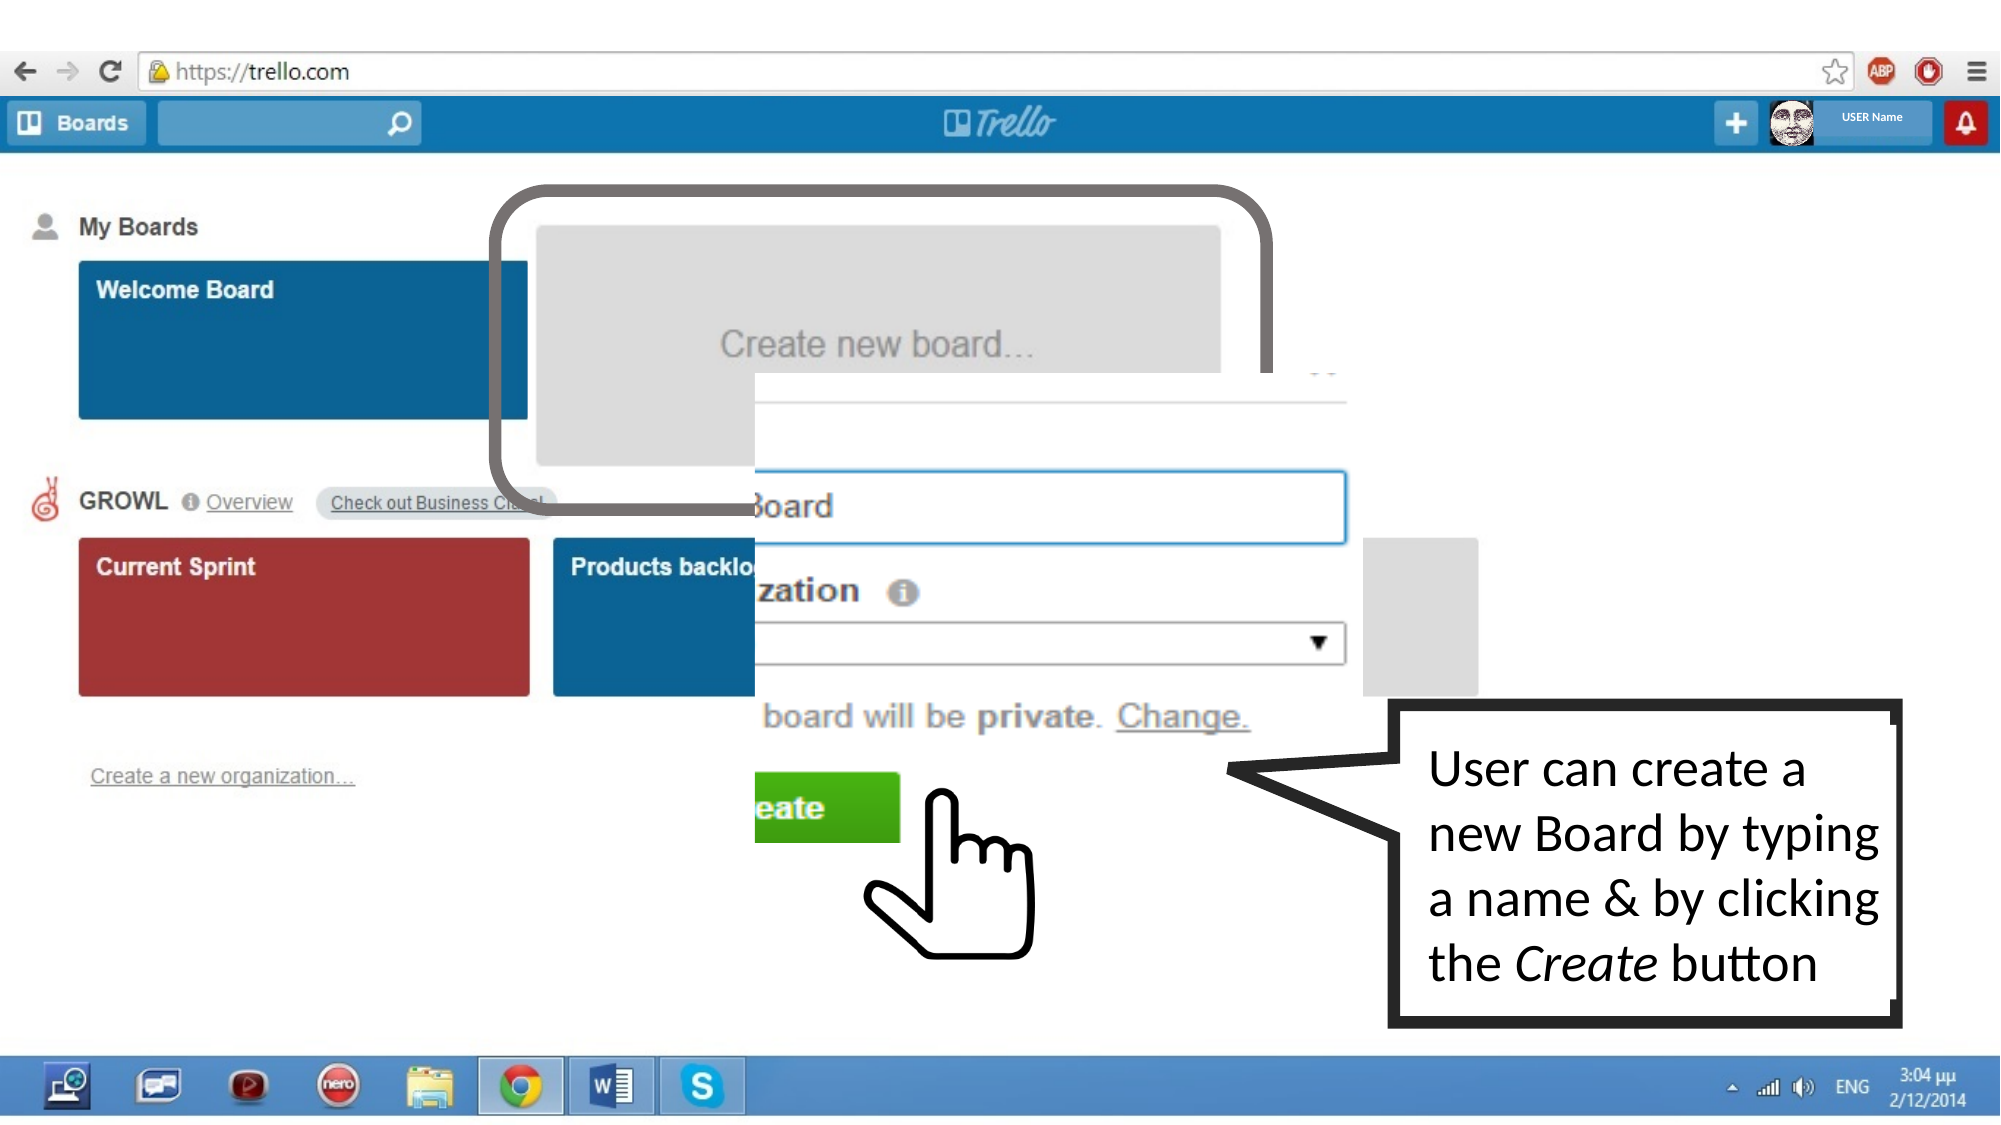

USER Name
USER Name
User can create a
new Board by typing a name & by clicking the Create button